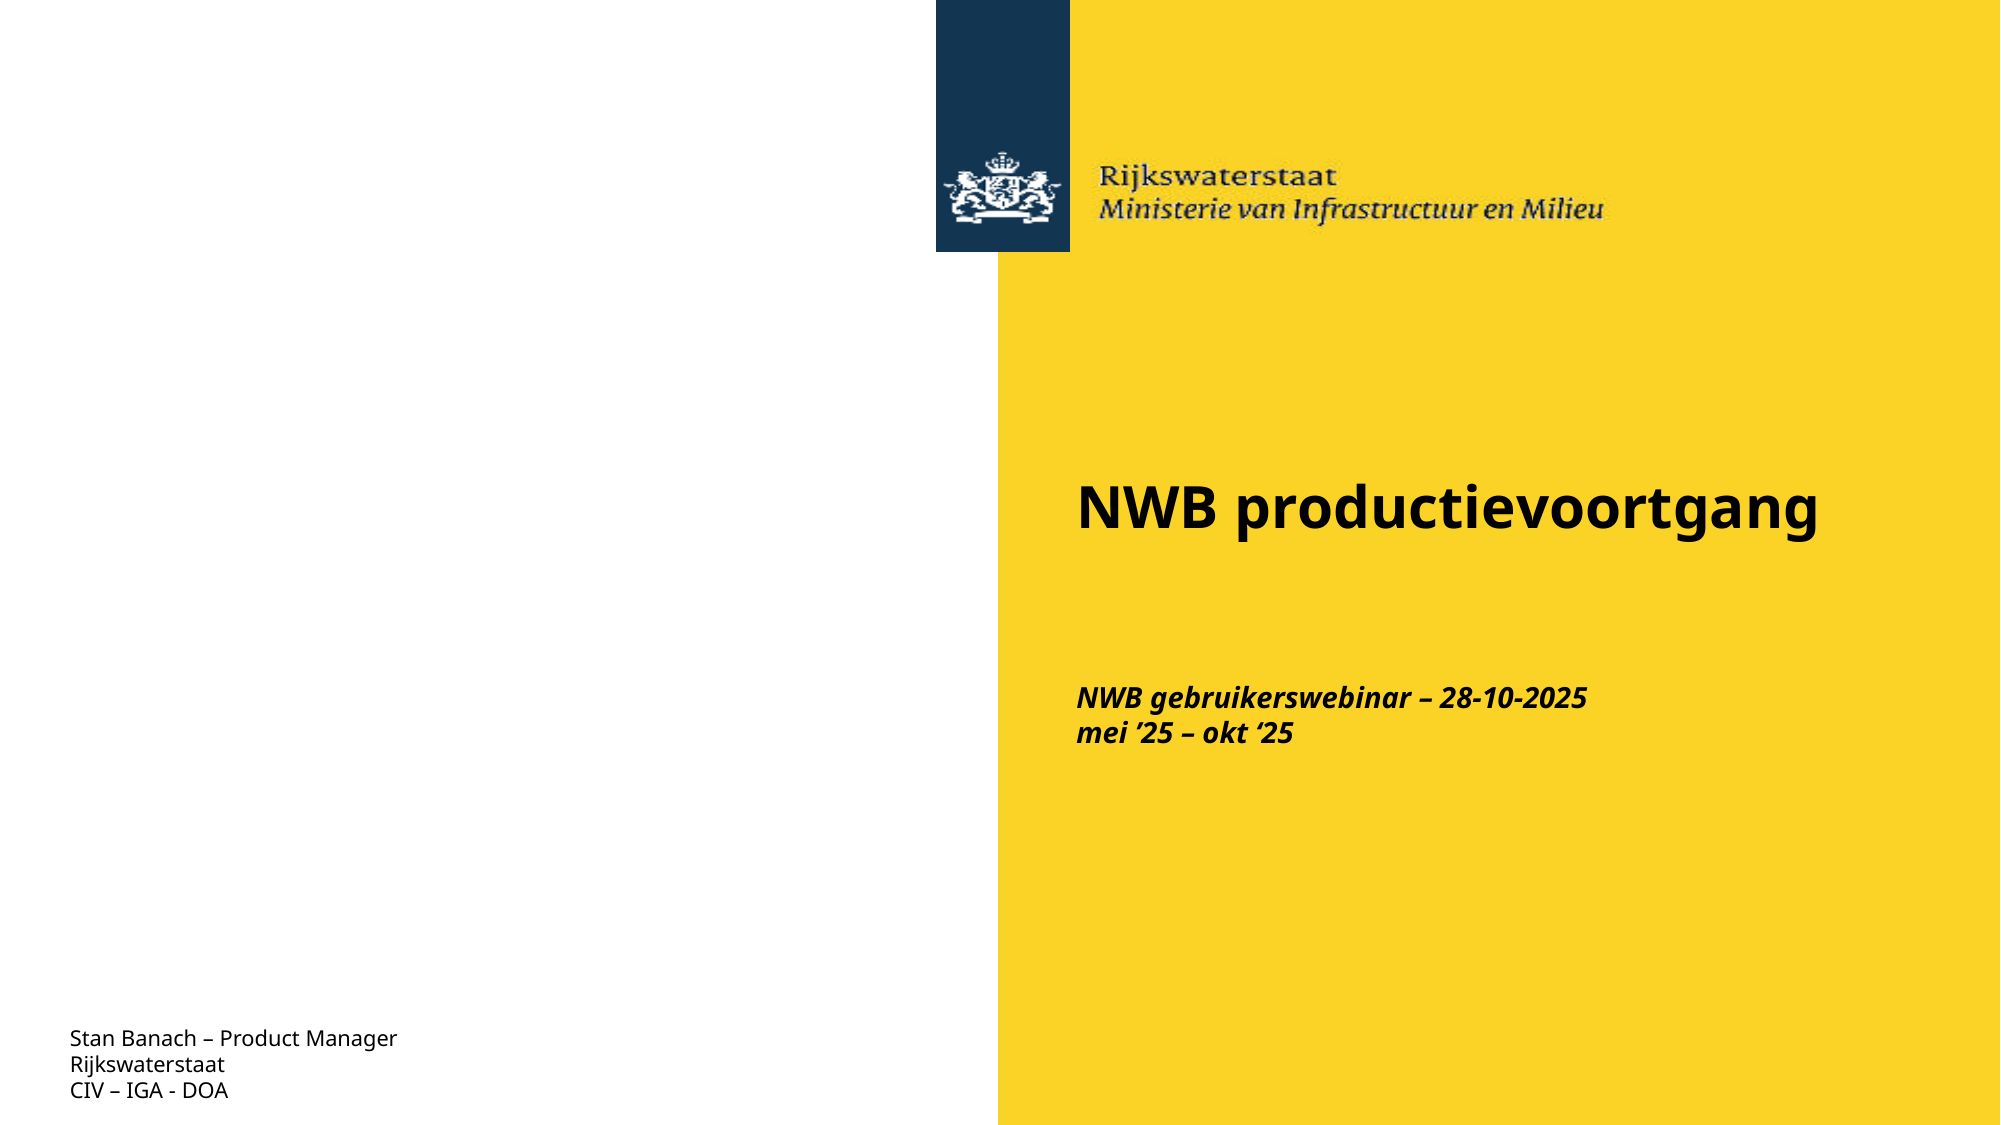

# NWB productievoortgang NWB gebruikerswebinar – 28-10-2025 mei ’25 – okt ‘25
Stan Banach – Product Manager
Rijkswaterstaat
CIV – IGA - DOA